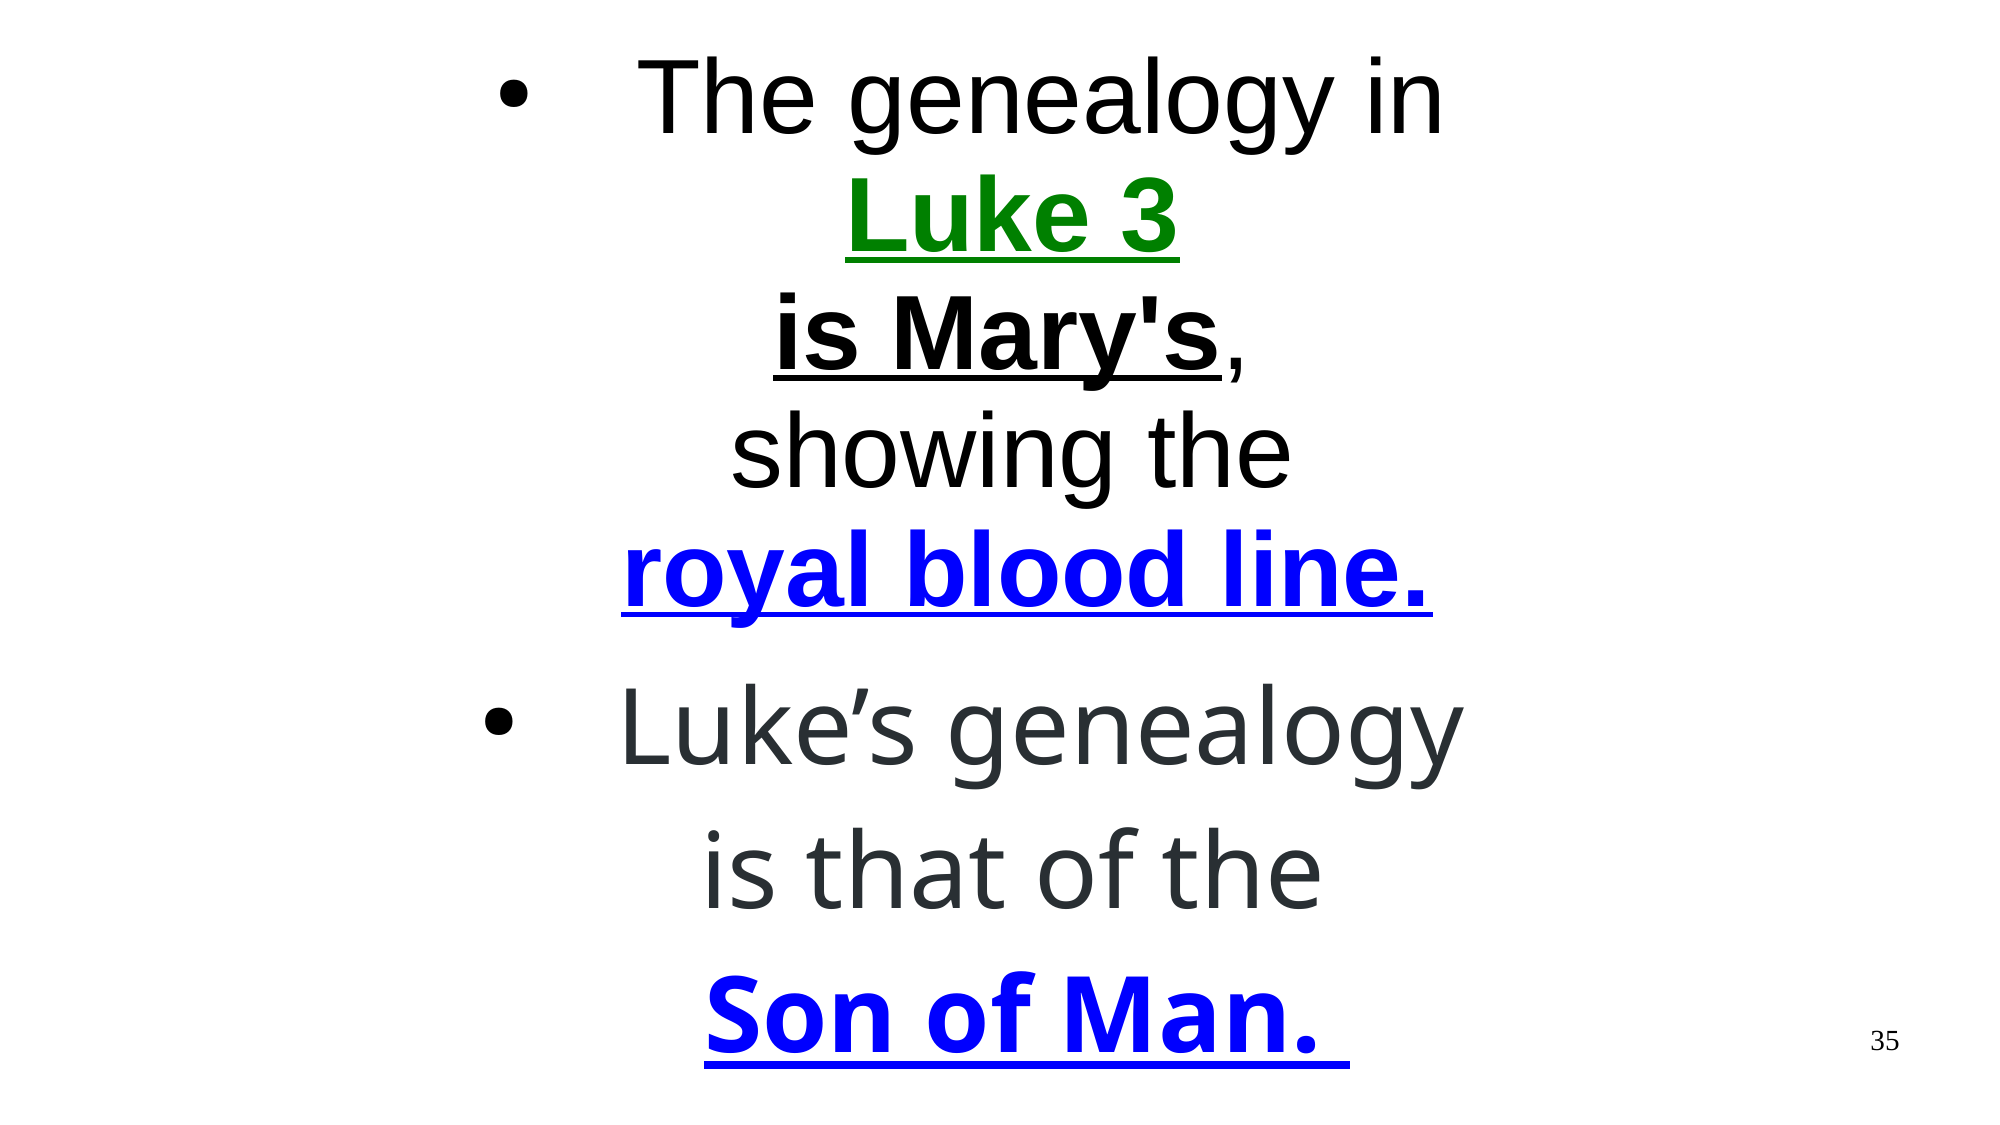

# The genealogy in Luke 3 is Mary's, showing the royal blood line.
 Luke’s genealogy
is that of the
Son of Man.
35